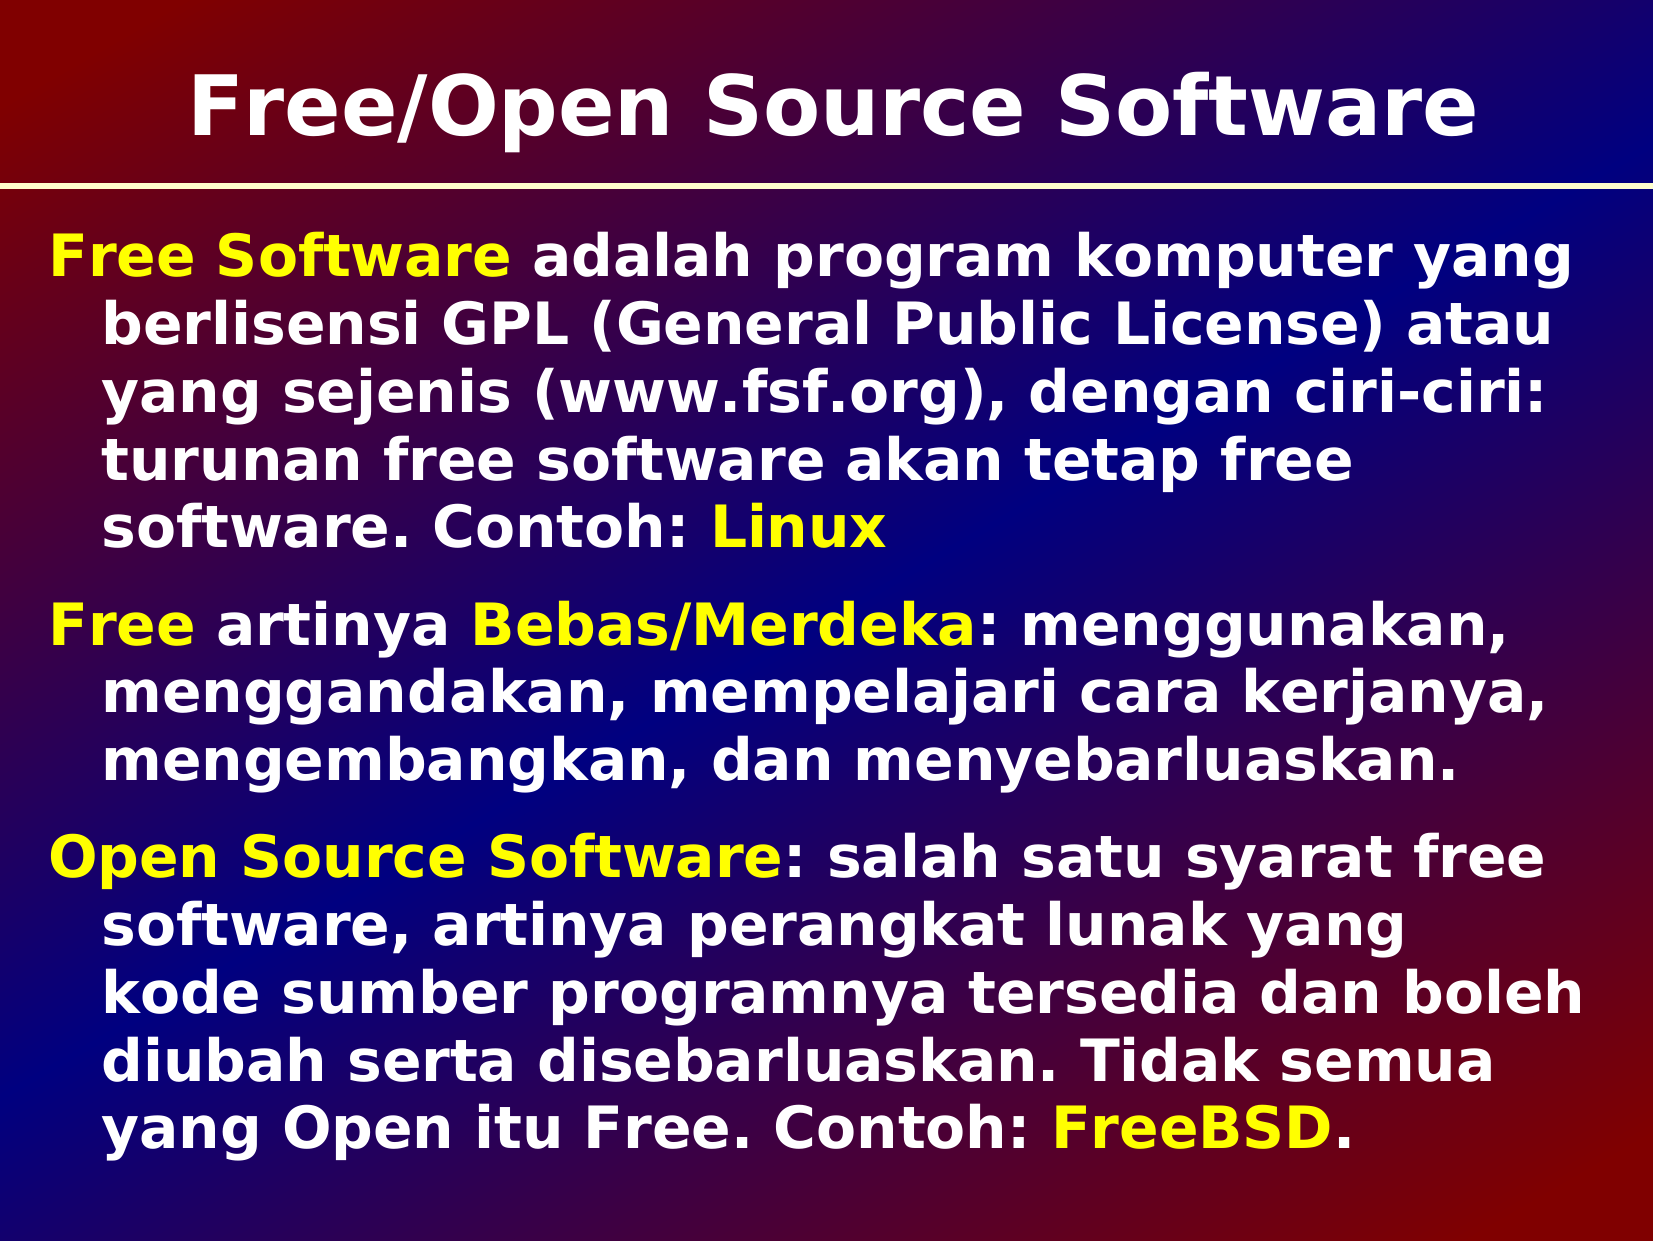

# Free/Open Source Software
Free Software adalah program komputer yang berlisensi GPL (General Public License) atau yang sejenis (www.fsf.org), dengan ciri-ciri: turunan free software akan tetap free software. Contoh: Linux
Free artinya Bebas/Merdeka: menggunakan, menggandakan, mempelajari cara kerjanya, mengembangkan, dan menyebarluaskan.
Open Source Software: salah satu syarat free software, artinya perangkat lunak yang kode sumber programnya tersedia dan boleh diubah serta disebarluaskan. Tidak semua yang Open itu Free. Contoh: FreeBSD.